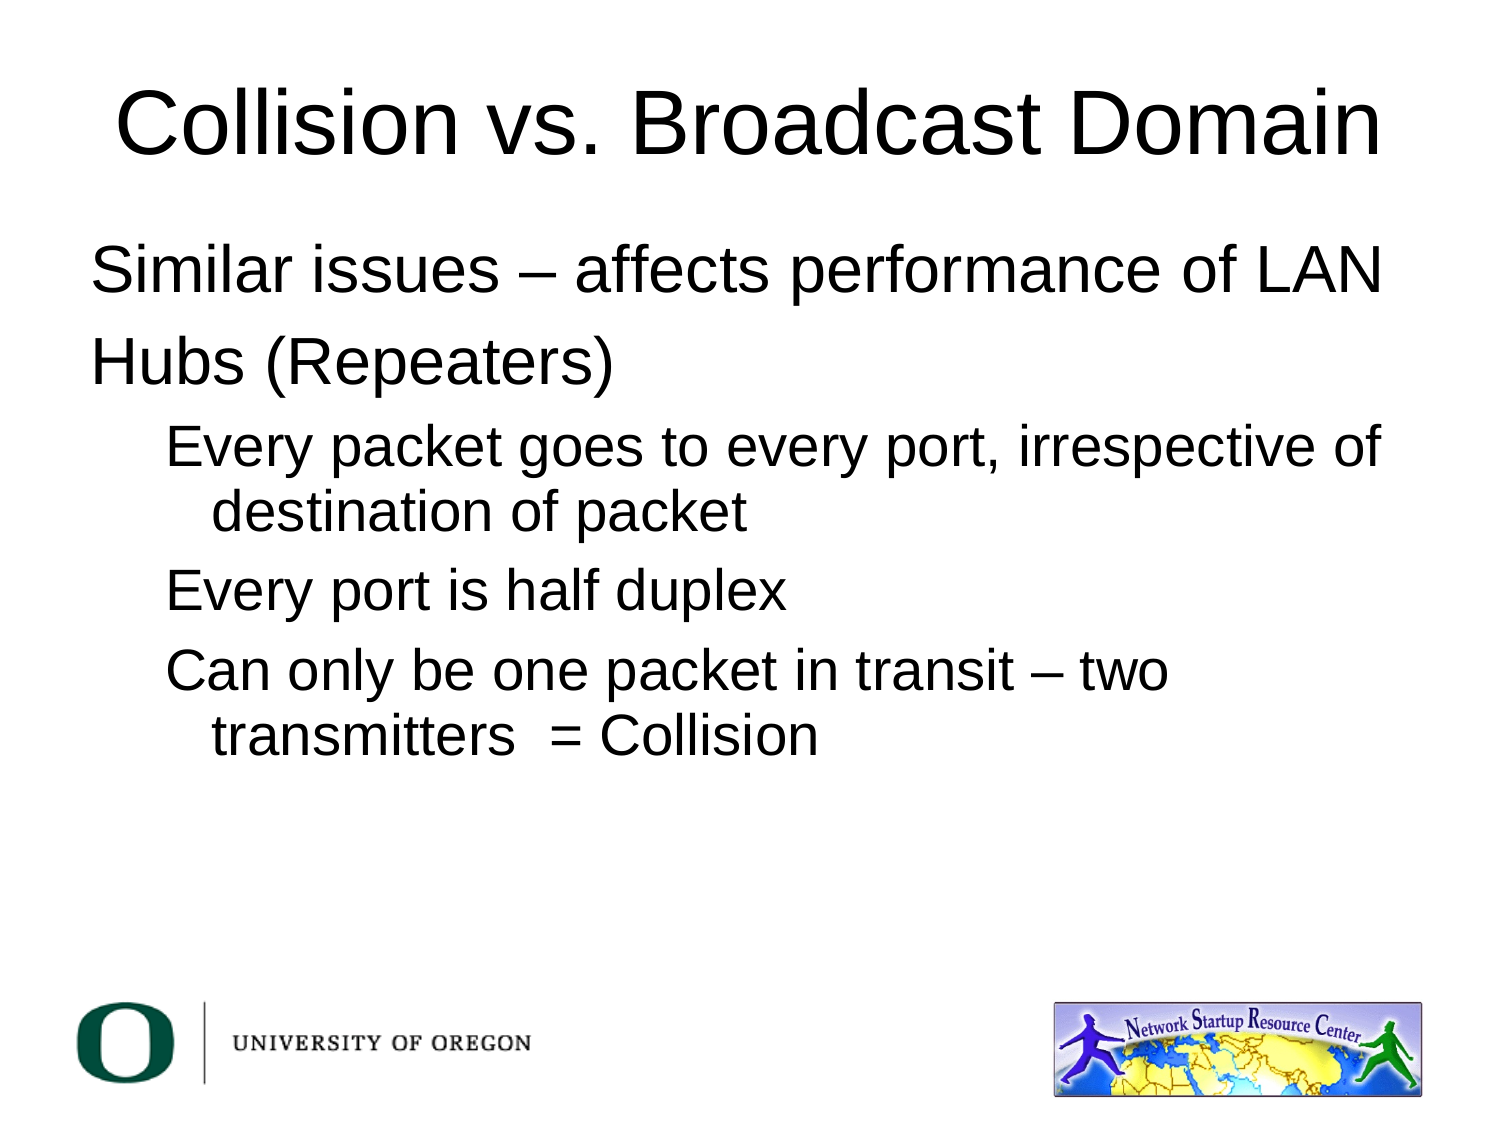

# Collision vs. Broadcast Domain
Similar issues – affects performance of LAN
Hubs (Repeaters)
Every packet goes to every port, irrespective of destination of packet
Every port is half duplex
Can only be one packet in transit – two transmitters = Collision